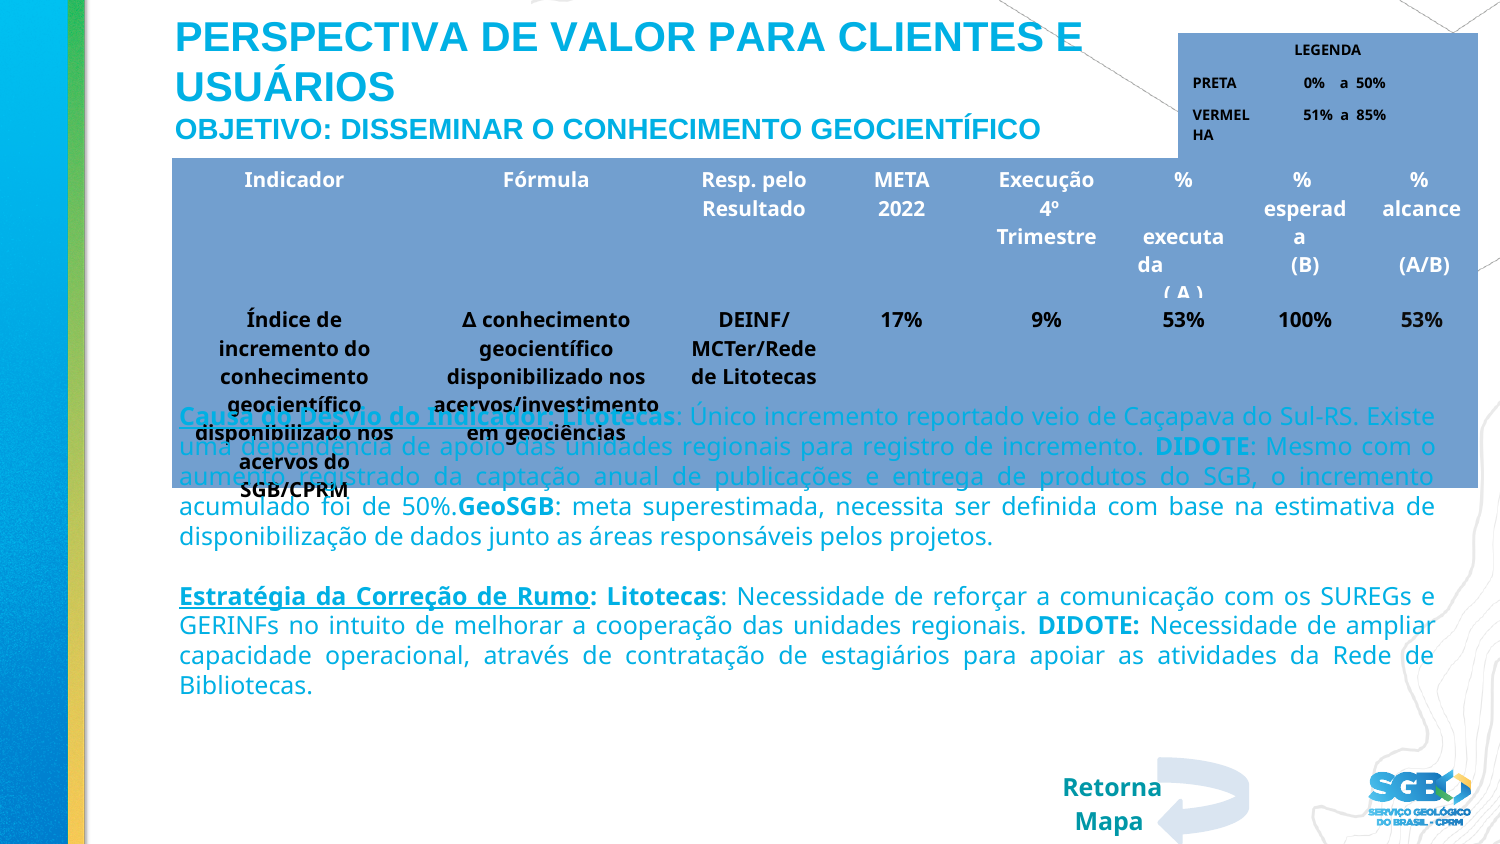

PERSPECTIVA DE VALOR PARA CLIENTES E USUÁRIOS
OBJETIVO: DISSEMINAR O CONHECIMENTO GEOCIENTÍFICO
PERSPECTIVA DE VALOR PARA CLIENTES E USUÁRIOS
| LEGENDA | | |
| --- | --- | --- |
| PRETA | 0% a 50% | |
| VERMELHA | 51% a 85% | |
| AMARELA | 86% a 95% | |
| VERDE | 96% a 100% | |
| Indicador | Fórmula | Resp. pelo Resultado | META 2022 | Execução 4º Trimestre | % executada ( A ) | % esperada (B) | % alcance (A/B) |
| --- | --- | --- | --- | --- | --- | --- | --- |
| Índice de incremento do conhecimento geocientífico disponibilizado nos acervos do SGB/CPRM | ∆ conhecimento geocientífico disponibilizado nos acervos/investimento em geociências | DEINF/MCTer/Rede de Litotecas | 17% | 9% | 53% | 100% | 53% |
Causa do Desvio do Indicador: Litotecas: Único incremento reportado veio de Caçapava do Sul-RS. Existe uma dependência de apoio das unidades regionais para registro de incremento. DIDOTE: Mesmo com o aumento registrado da captação anual de publicações e entrega de produtos do SGB, o incremento acumulado foi de 50%.GeoSGB: meta superestimada, necessita ser definida com base na estimativa de disponibilização de dados junto as áreas responsáveis pelos projetos.
Estratégia da Correção de Rumo: Litotecas: Necessidade de reforçar a comunicação com os SUREGs e GERINFs no intuito de melhorar a cooperação das unidades regionais. DIDOTE: Necessidade de ampliar capacidade operacional, através de contratação de estagiários para apoiar as atividades da Rede de Bibliotecas.
Retorna Mapa